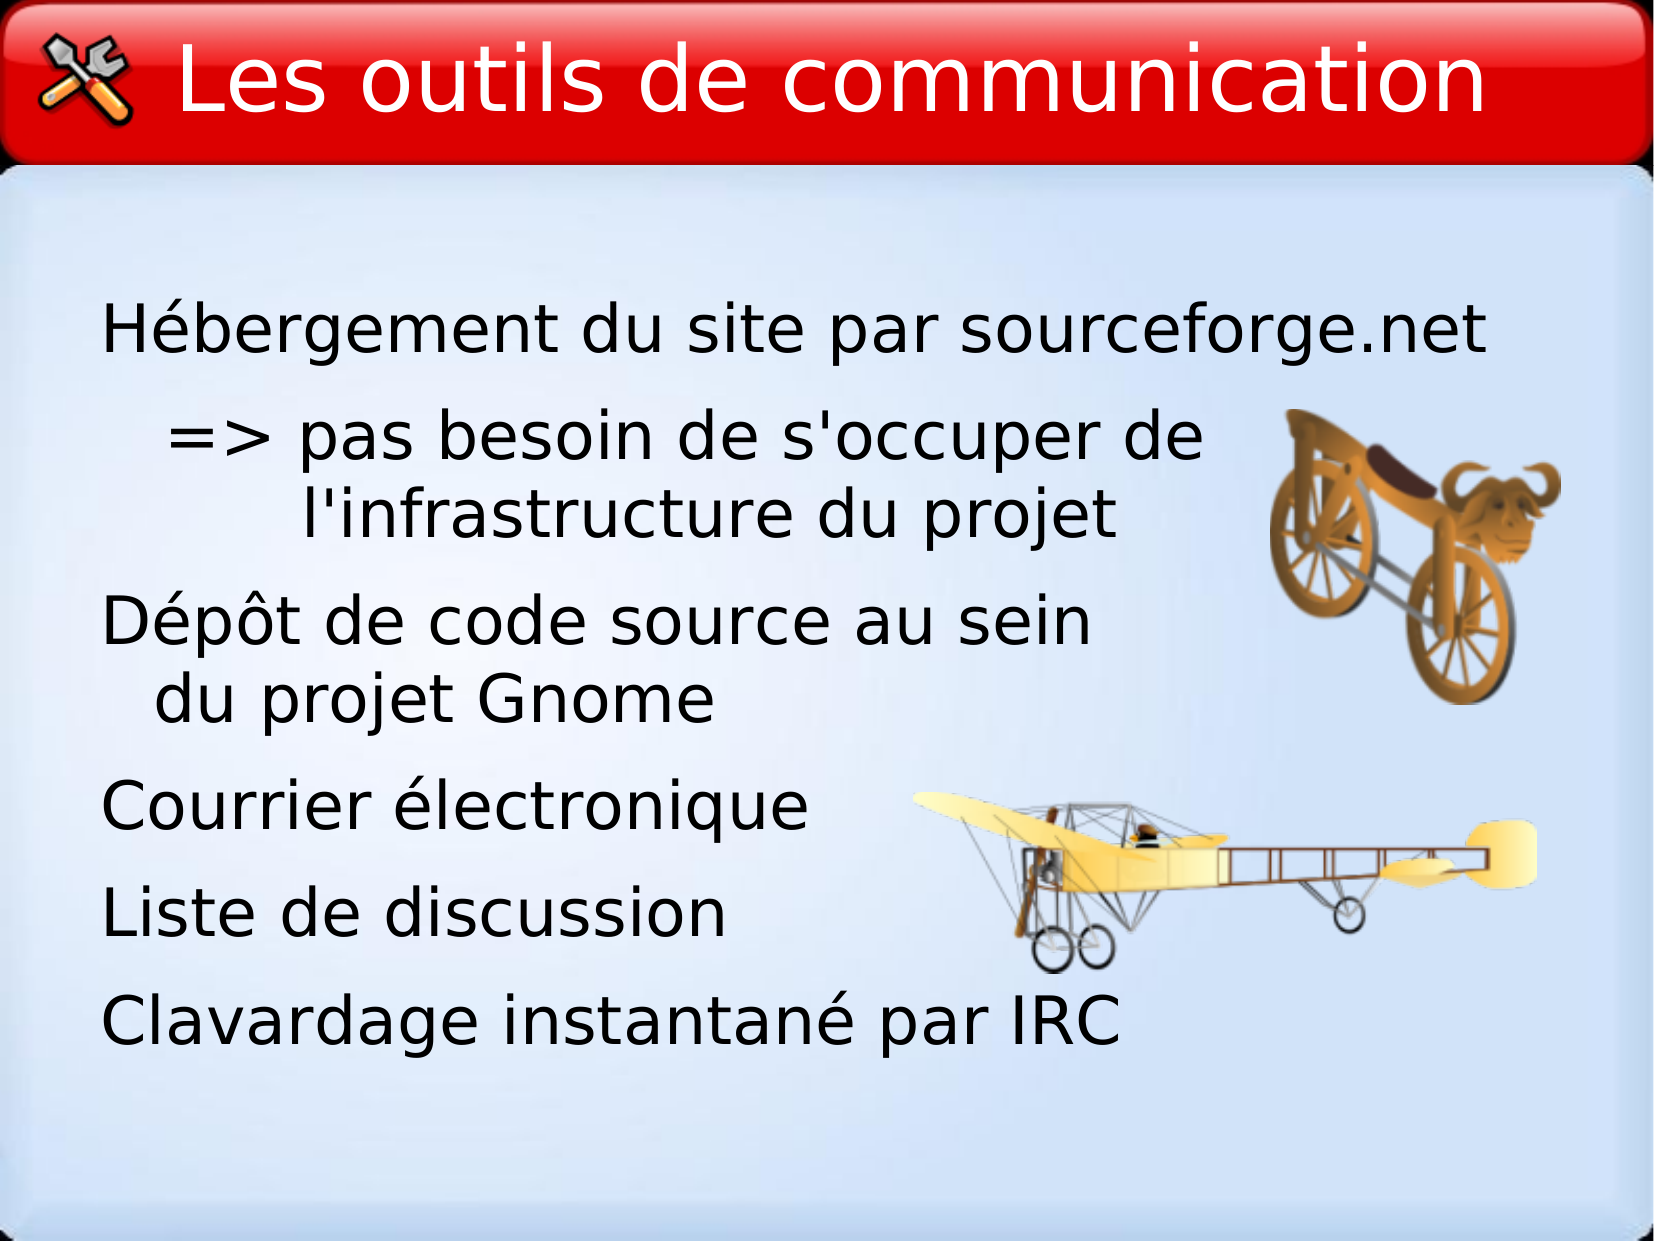

# Les outils de communication
Hébergement du site par sourceforge.net
 => pas besoin de s'occuper de
 l'infrastructure du projet
Dépôt de code source au sein
du projet Gnome
Courrier électronique
Liste de discussion
Clavardage instantané par IRC